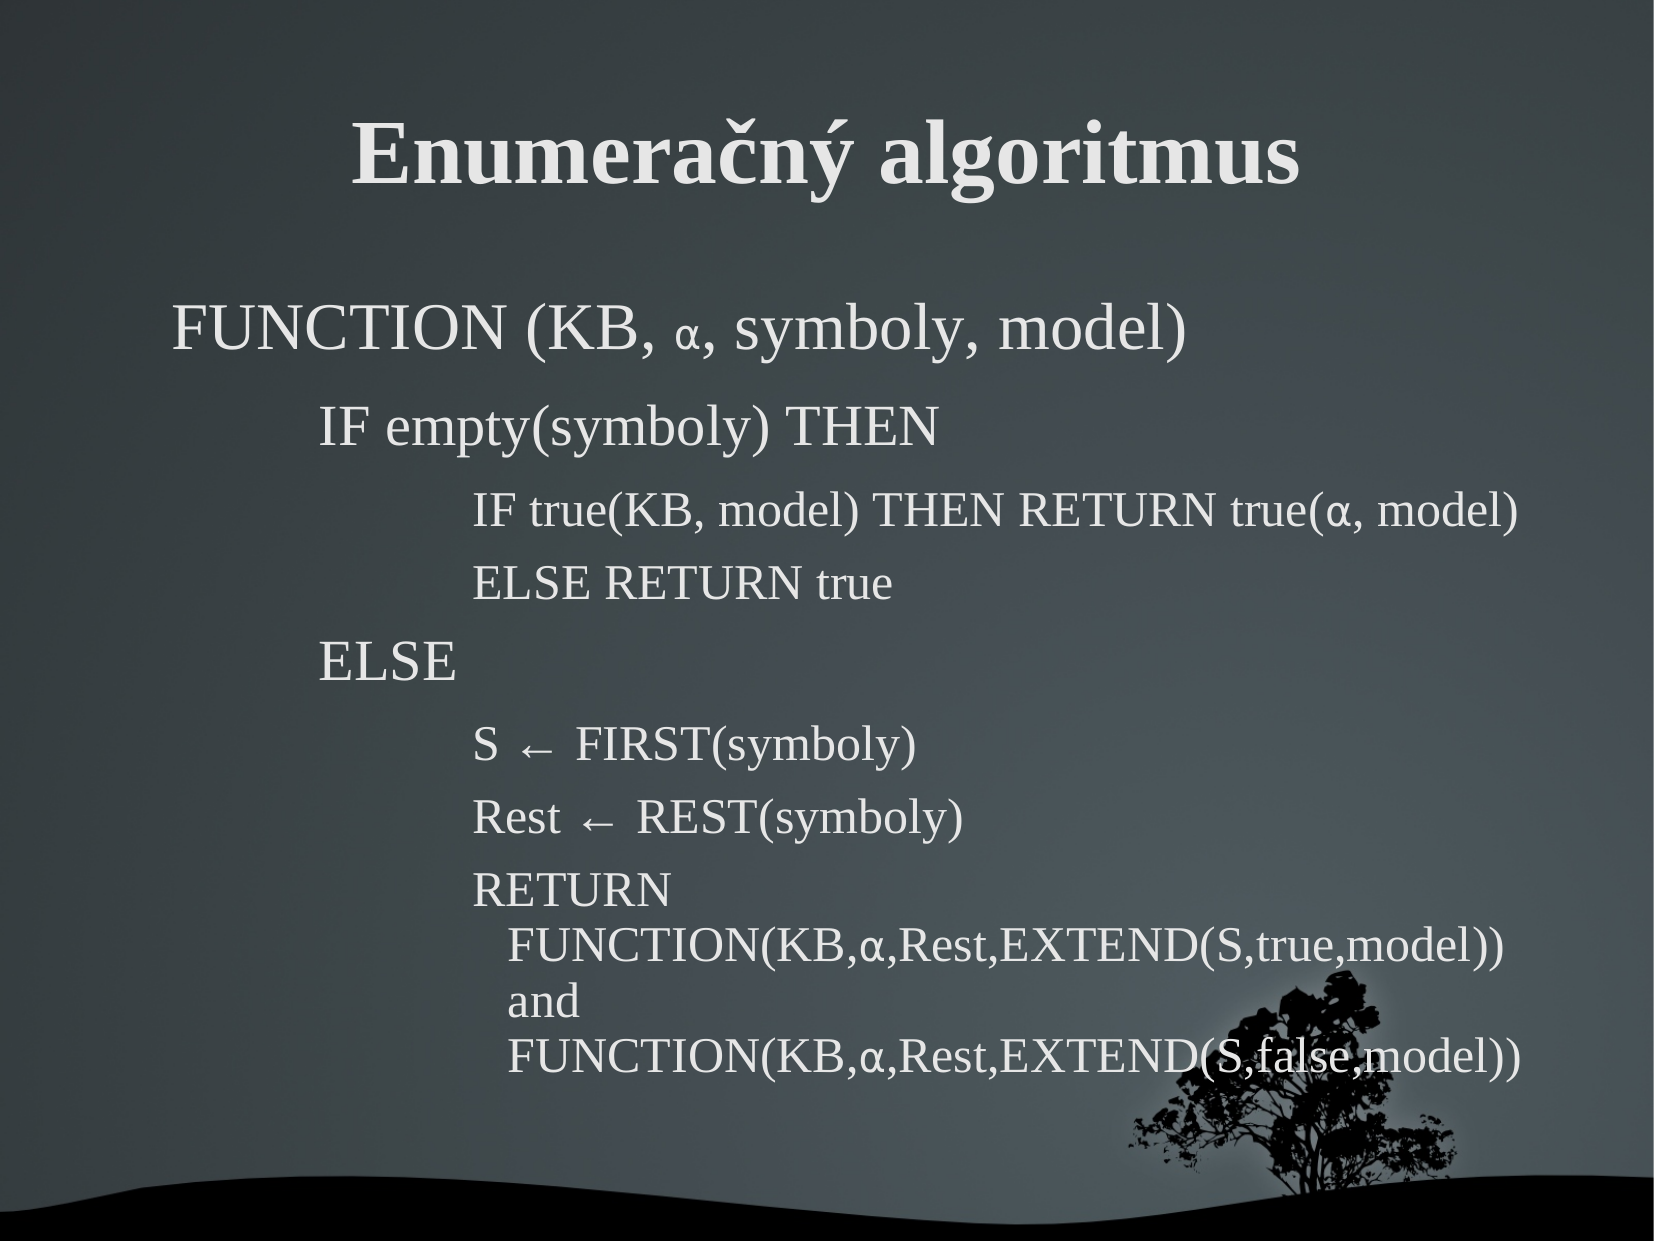

# Enumeračný algoritmus
FUNCTION (KB, α, symboly, model)
IF empty(symboly) THEN
IF true(KB, model) THEN RETURN true(α, model)
ELSE RETURN true
ELSE
S ← FIRST(symboly)
Rest ← REST(symboly)
RETURN FUNCTION(KB,α,Rest,EXTEND(S,true,model)) and FUNCTION(KB,α,Rest,EXTEND(S,false,model))